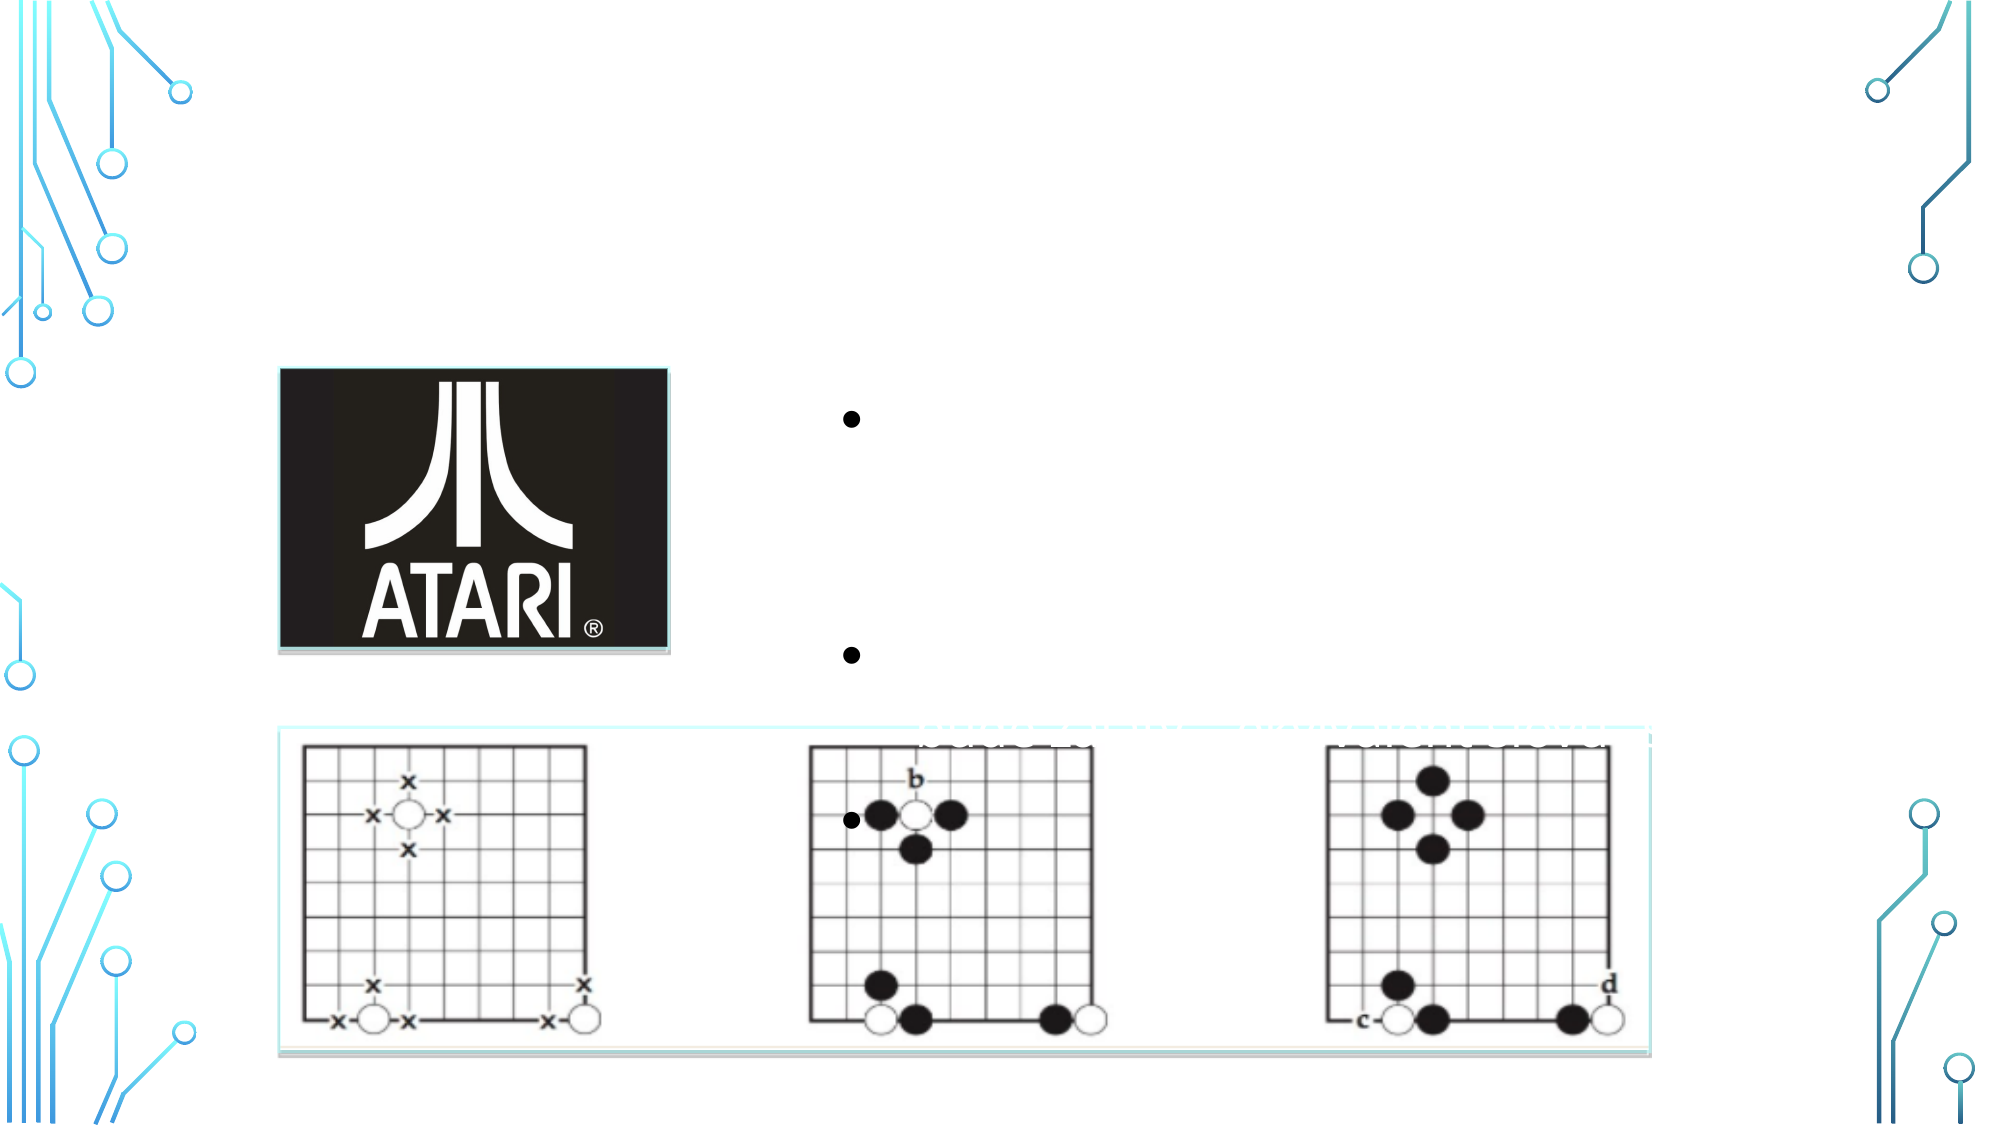

# Pravidla
Sloboda (z angl. liberty) je každý voľný priesečník, vedľa položeného kameňa
Atari (z jap. znamená, že cieľu hrozí že bude zajatý – ekvivalent slovu „šach“)